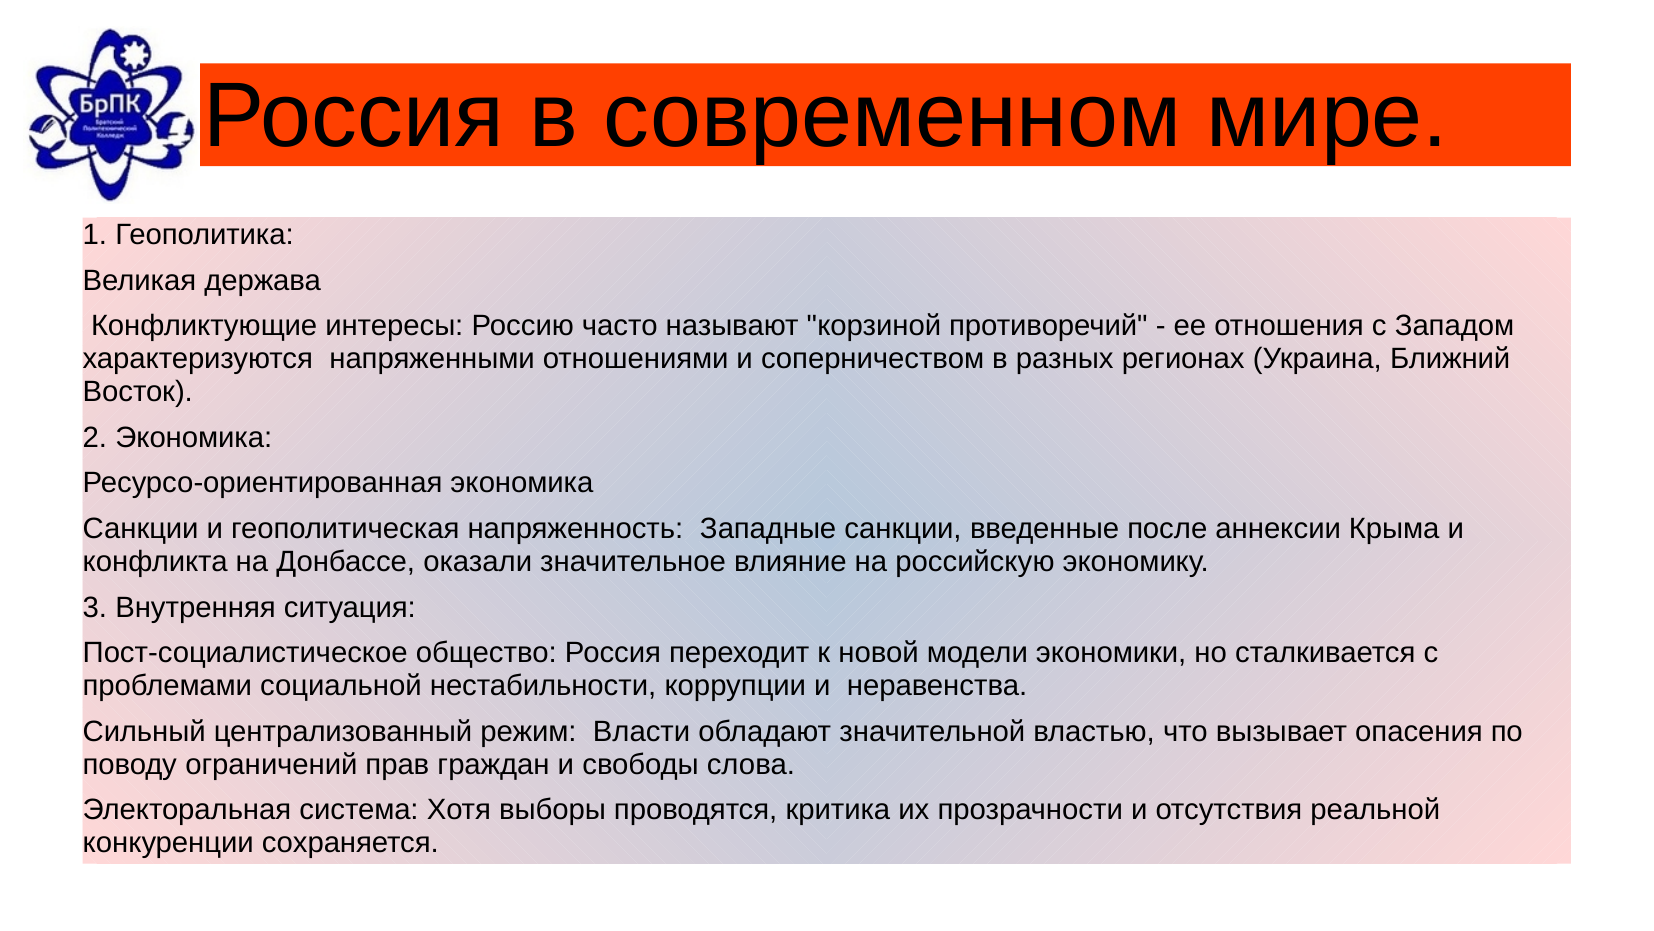

# Россия в современном мире.
1. Геополитика:
Великая держава
 Конфликтующие интересы: Россию часто называют "корзиной противоречий" - ее отношения с Западом характеризуются напряженными отношениями и соперничеством в разных регионах (Украина, Ближний Восток).
2. Экономика:
Ресурсо-ориентированная экономика
Санкции и геополитическая напряженность: Западные санкции, введенные после аннексии Крыма и конфликта на Донбассе, оказали значительное влияние на российскую экономику.
3. Внутренняя ситуация:
Пост-социалистическое общество: Россия переходит к новой модели экономики, но сталкивается с проблемами социальной нестабильности, коррупции и неравенства.
Сильный централизованный режим: Власти обладают значительной властью, что вызывает опасения по поводу ограничений прав граждан и свободы слова.
Электоральная система: Хотя выборы проводятся, критика их прозрачности и отсутствия реальной конкуренции сохраняется.